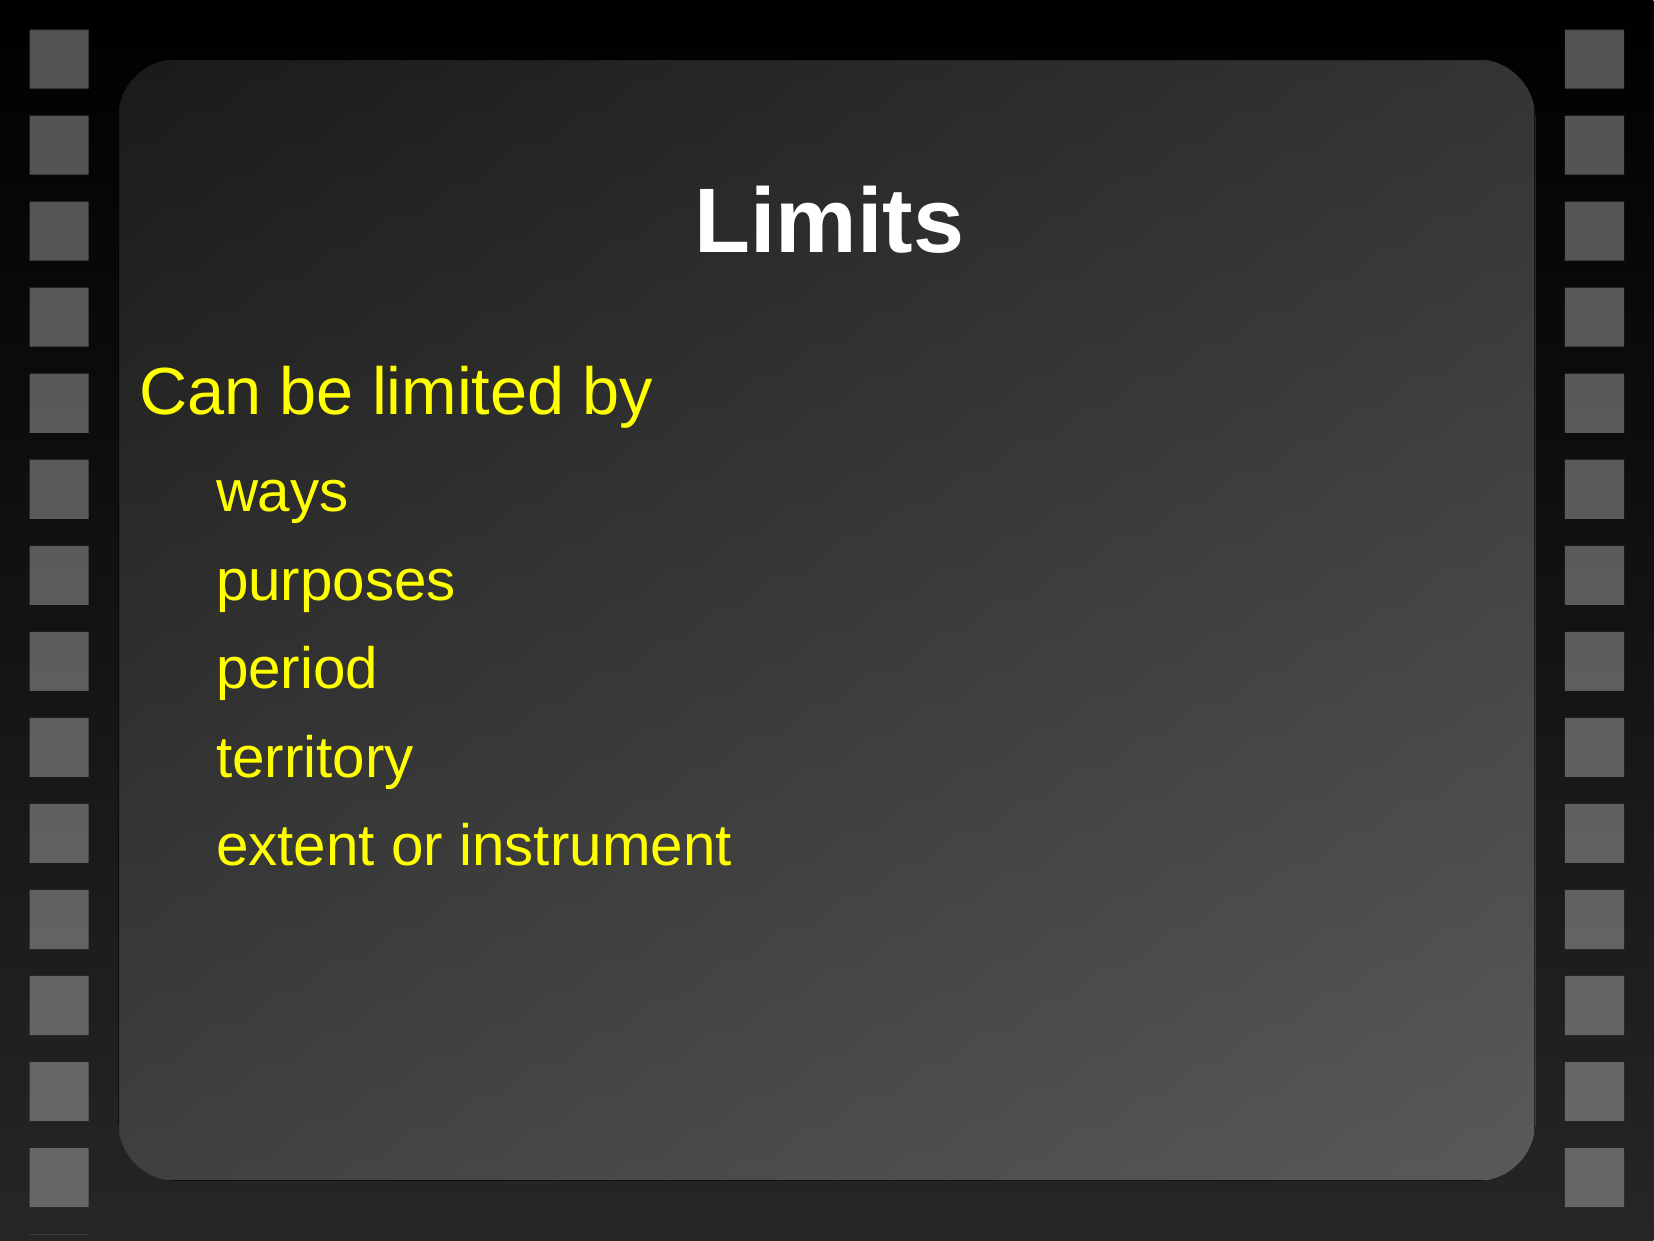

# Limits
Can be limited by
ways
purposes
period
territory
extent or instrument